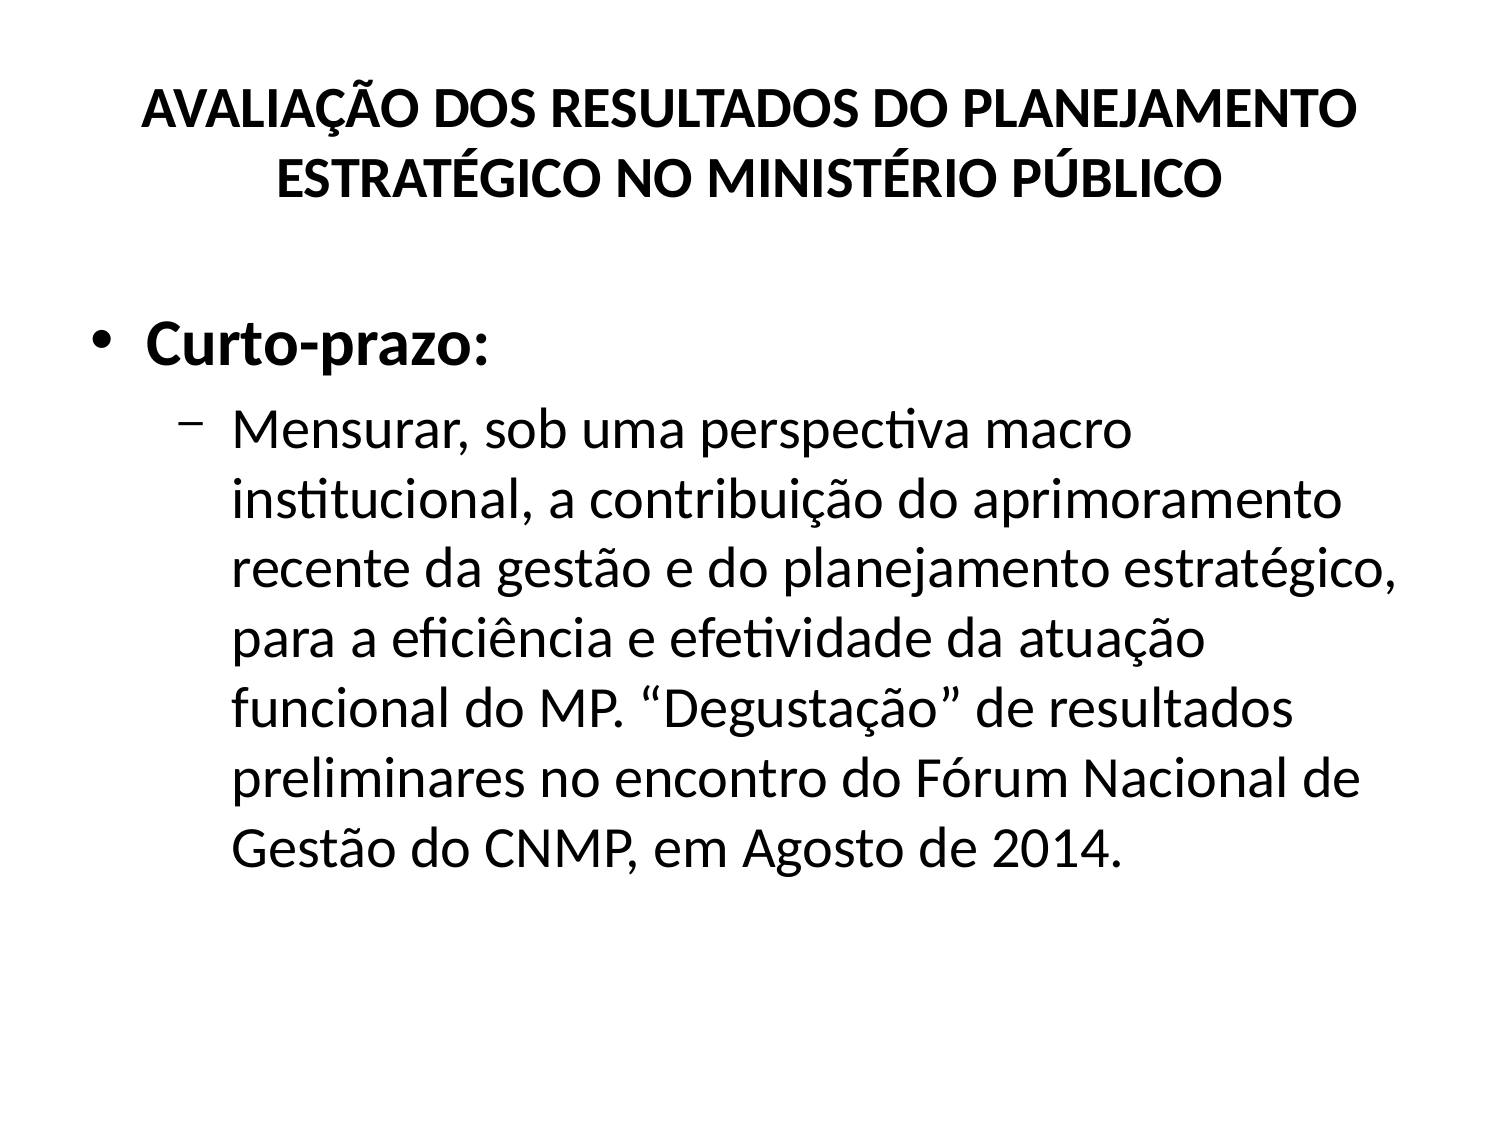

# AVALIAÇÃO DOS RESULTADOS DO PLANEJAMENTO ESTRATÉGICO NO MINISTÉRIO PÚBLICO
Curto-prazo:
Mensurar, sob uma perspectiva macro institucional, a contribuição do aprimoramento recente da gestão e do planejamento estratégico, para a eficiência e efetividade da atuação funcional do MP. “Degustação” de resultados preliminares no encontro do Fórum Nacional de Gestão do CNMP, em Agosto de 2014.